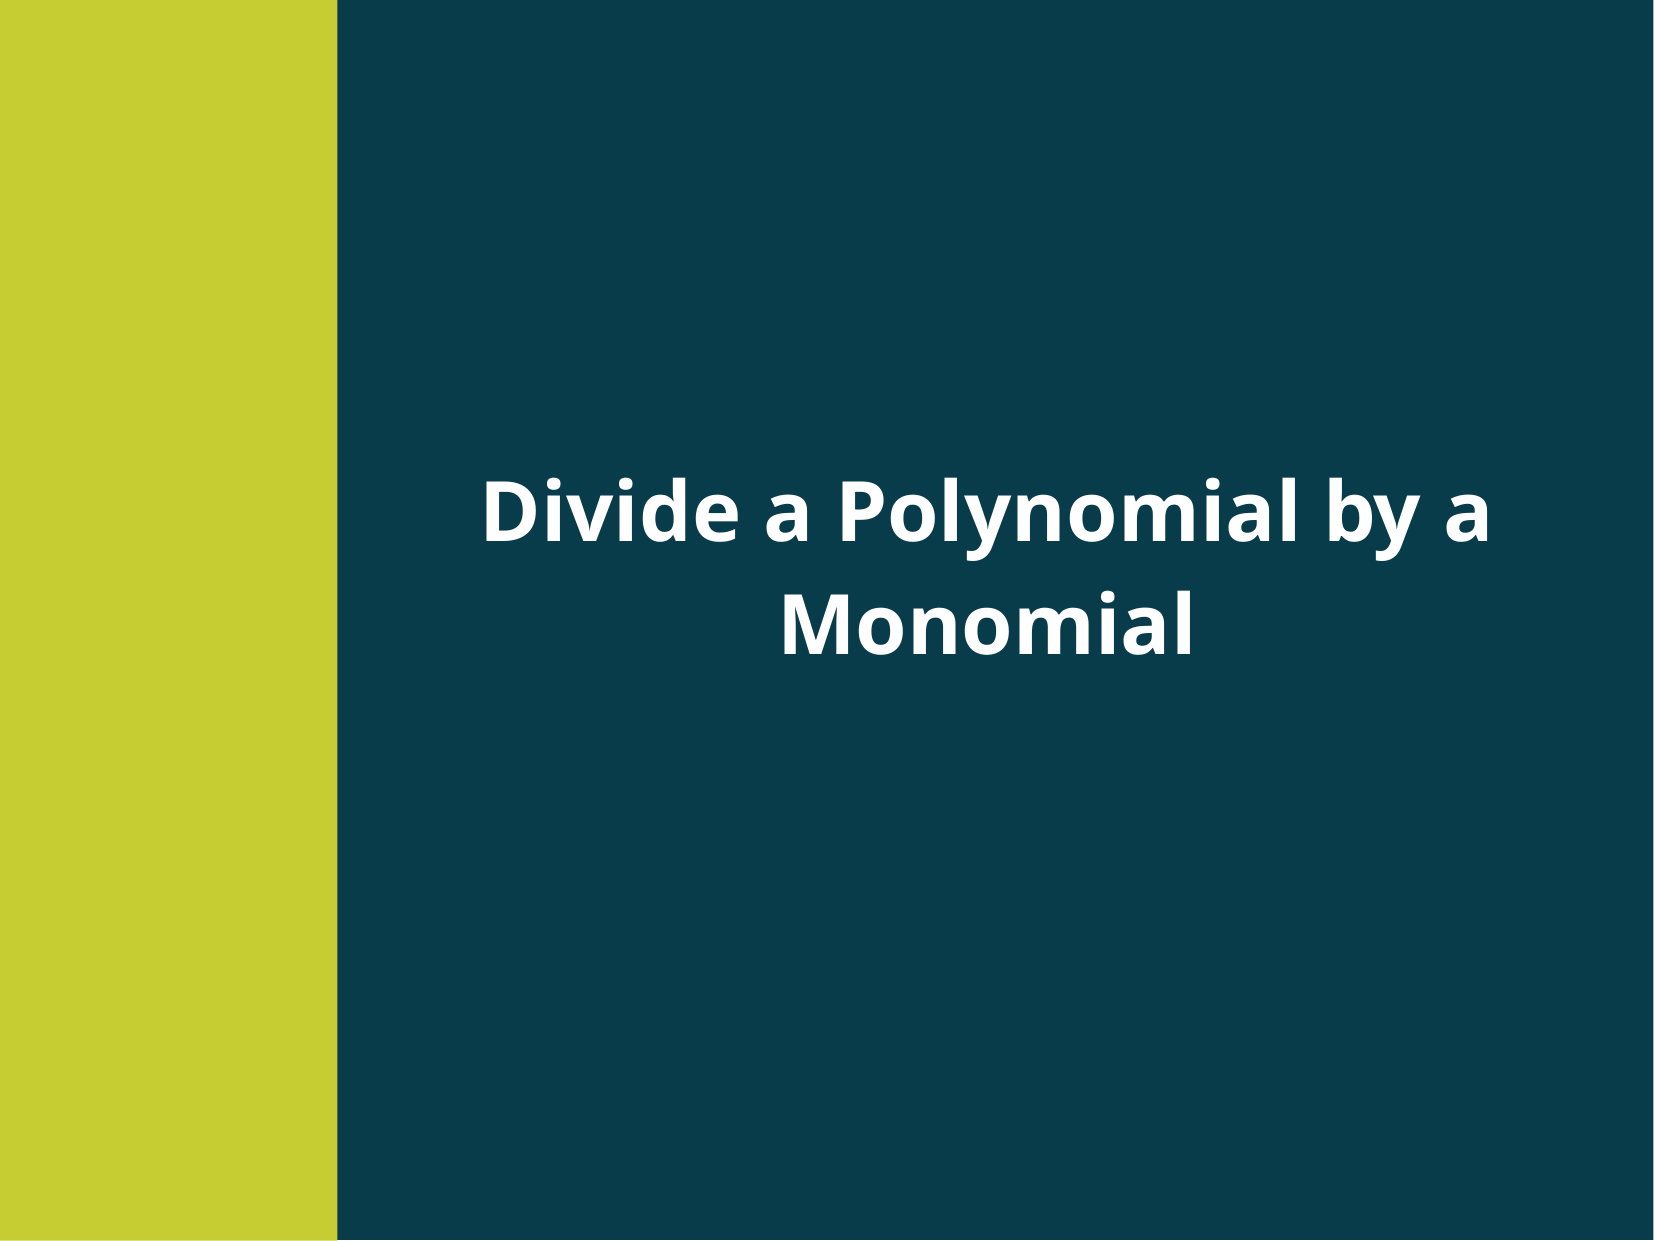

# Divide a Polynomial by a Monomial